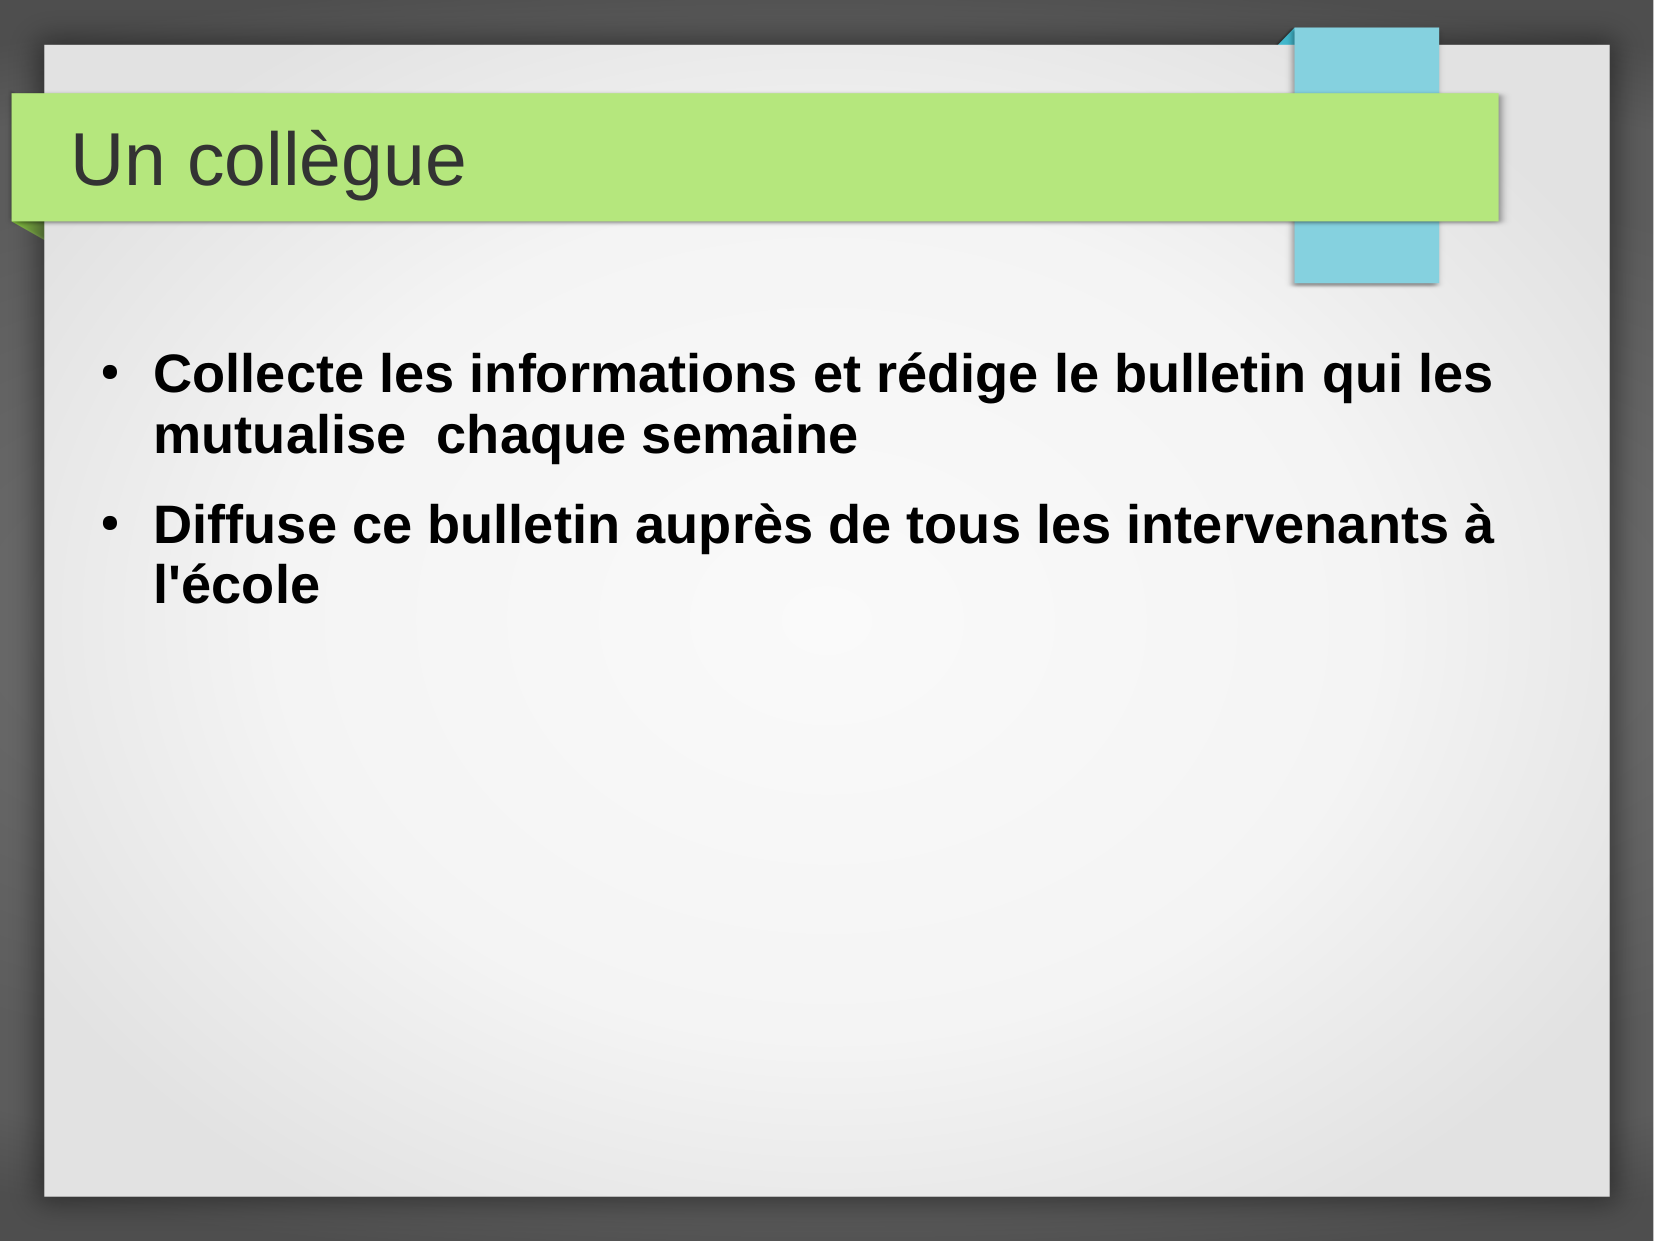

# Un collègue
Collecte les informations et rédige le bulletin qui les mutualise chaque semaine
Diffuse ce bulletin auprès de tous les intervenants à l'école